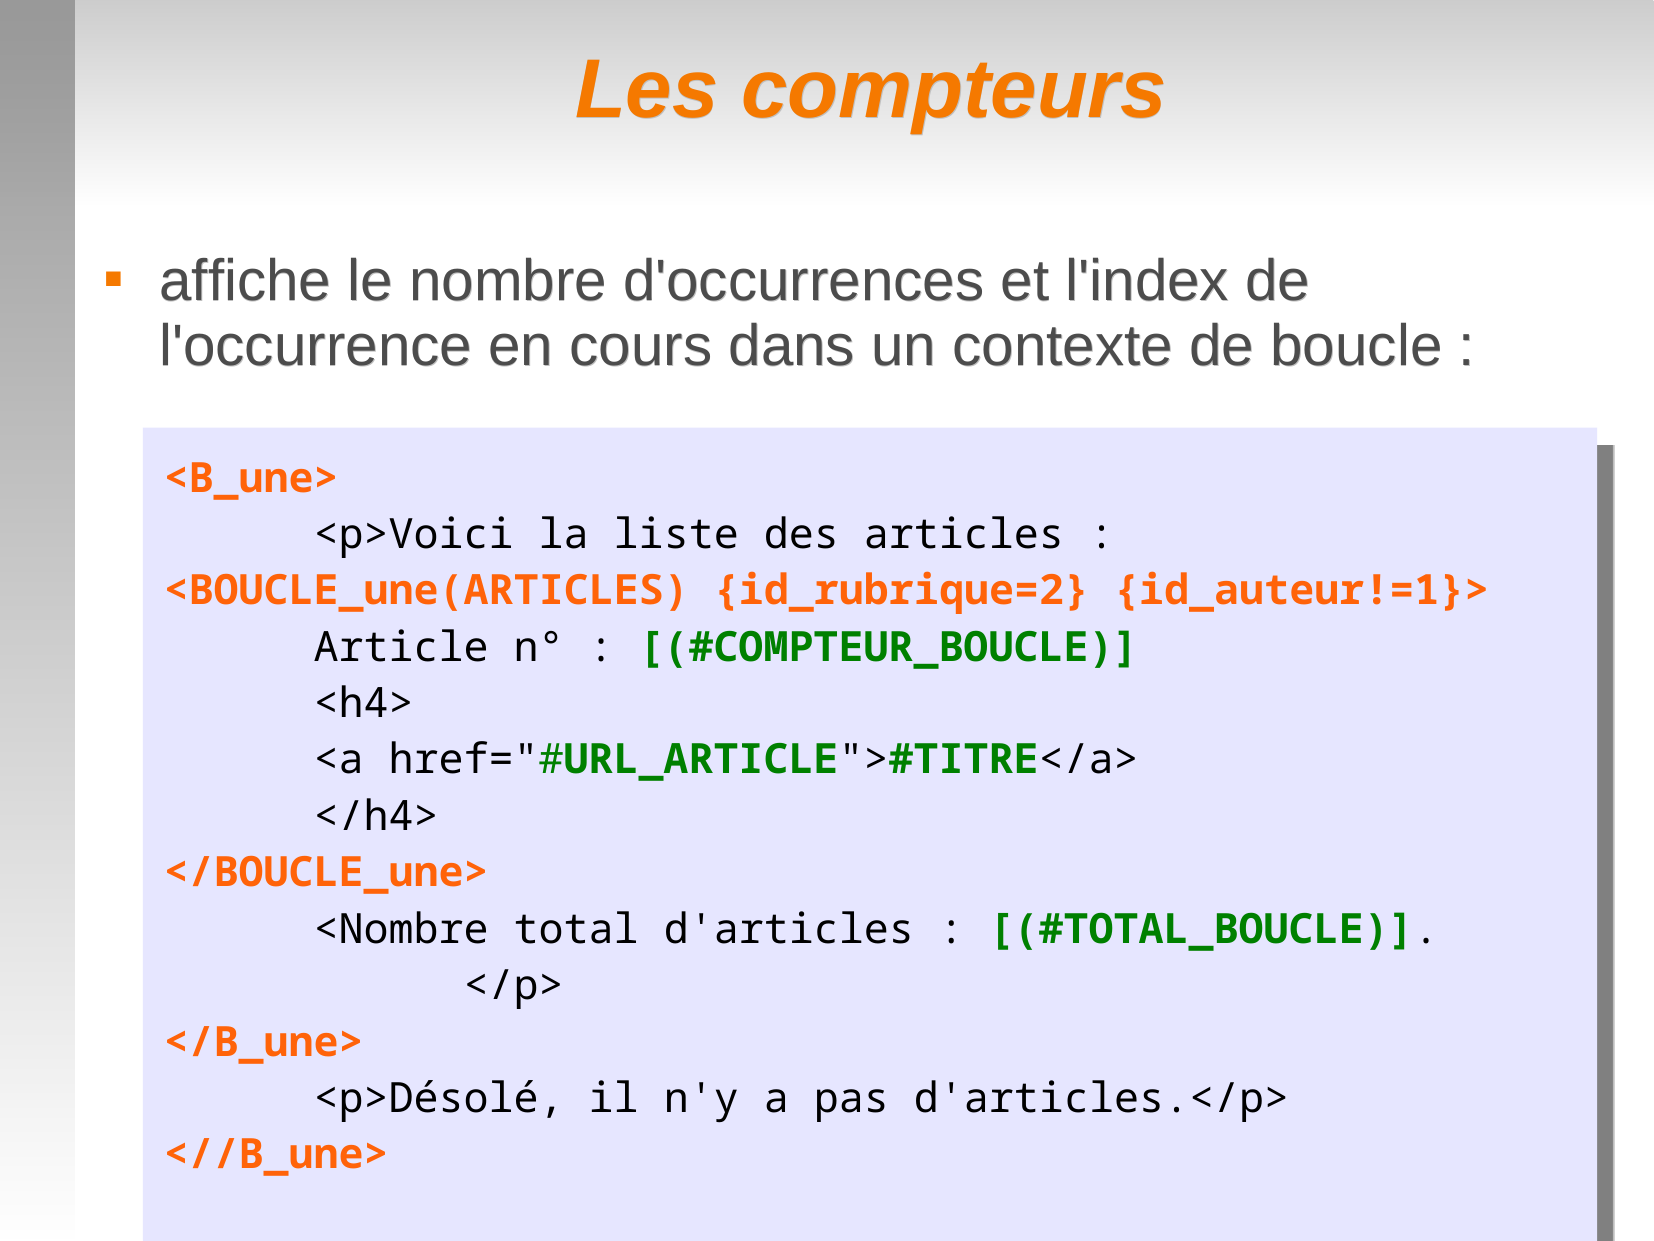

# Les compteurs
affiche le nombre d'occurrences et l'index de l'occurrence en cours dans un contexte de boucle :
<B_une>
	<p>Voici la liste des articles :
<BOUCLE_une(ARTICLES) {id_rubrique=2} {id_auteur!=1}>
	Article n° : [(#COMPTEUR_BOUCLE)]
	<h4>
	<a href="#URL_ARTICLE">#TITRE</a>
	</h4>
</BOUCLE_une>
	<Nombre total d'articles : [(#TOTAL_BOUCLE)]. 			</p>
</B_une>
	<p>Désolé, il n'y a pas d'articles.</p>
<//B_une>